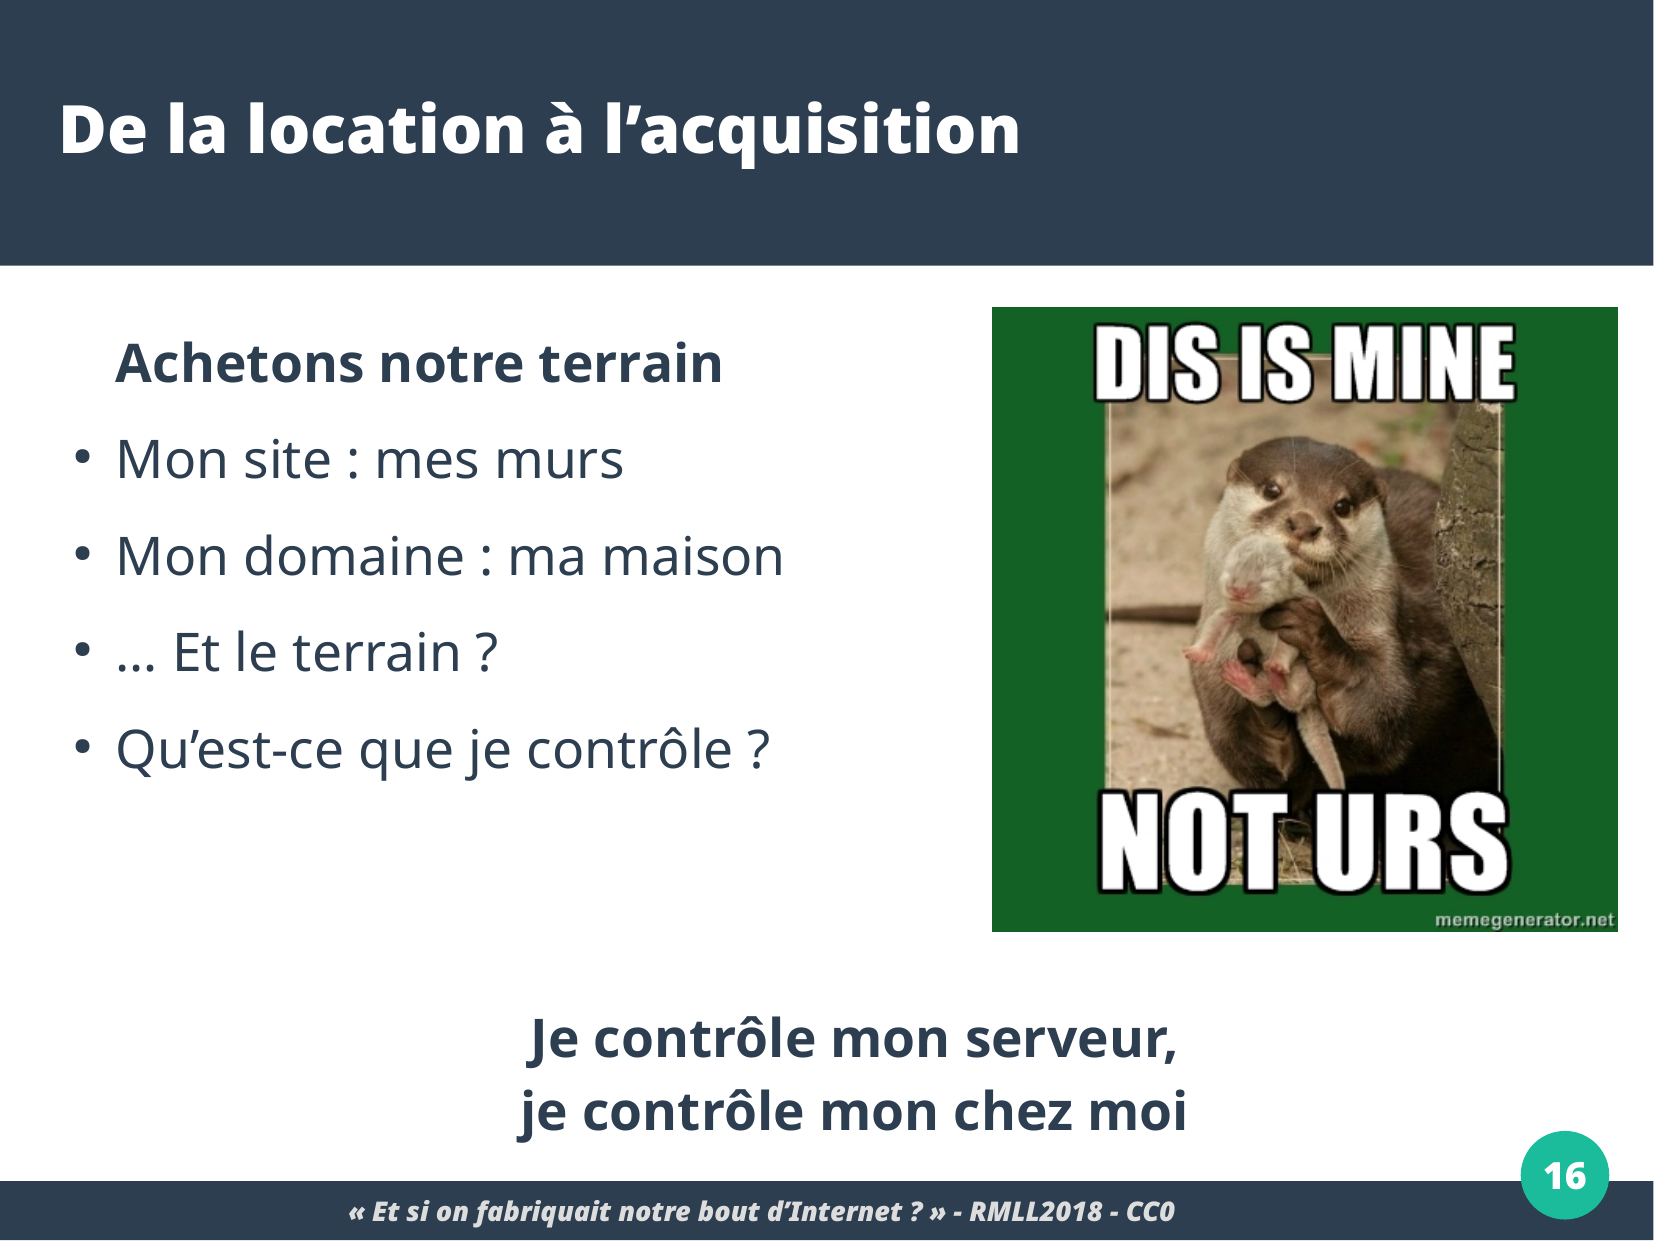

# De la location à l’acquisition
Achetons notre terrain
Mon site : mes murs
Mon domaine : ma maison
… Et le terrain ?
Qu’est-ce que je contrôle ?
Je contrôle mon serveur,
je contrôle mon chez moi
16
« Et si on fabriquait notre bout d’Internet ? » - RMLL2018 - CC0